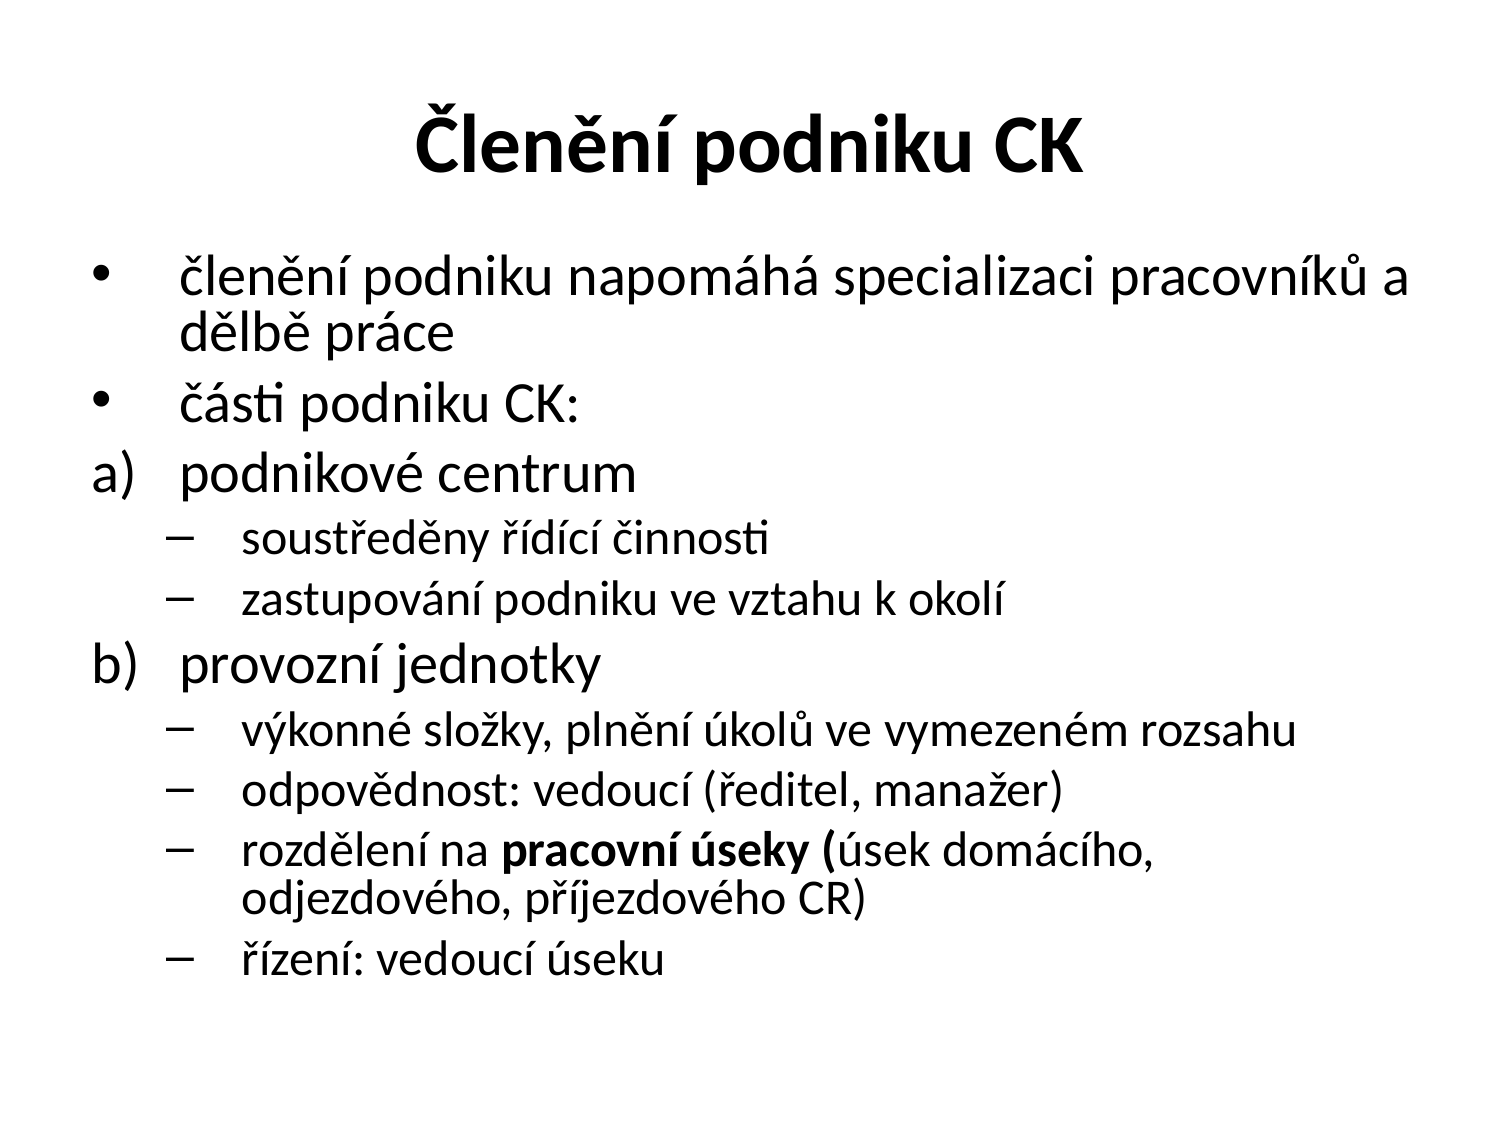

# Členění podniku CK
členění podniku napomáhá specializaci pracovníků a dělbě práce
části podniku CK:
podnikové centrum
soustředěny řídící činnosti
zastupování podniku ve vztahu k okolí
provozní jednotky
výkonné složky, plnění úkolů ve vymezeném rozsahu
odpovědnost: vedoucí (ředitel, manažer)
rozdělení na pracovní úseky (úsek domácího, odjezdového, příjezdového CR)
řízení: vedoucí úseku